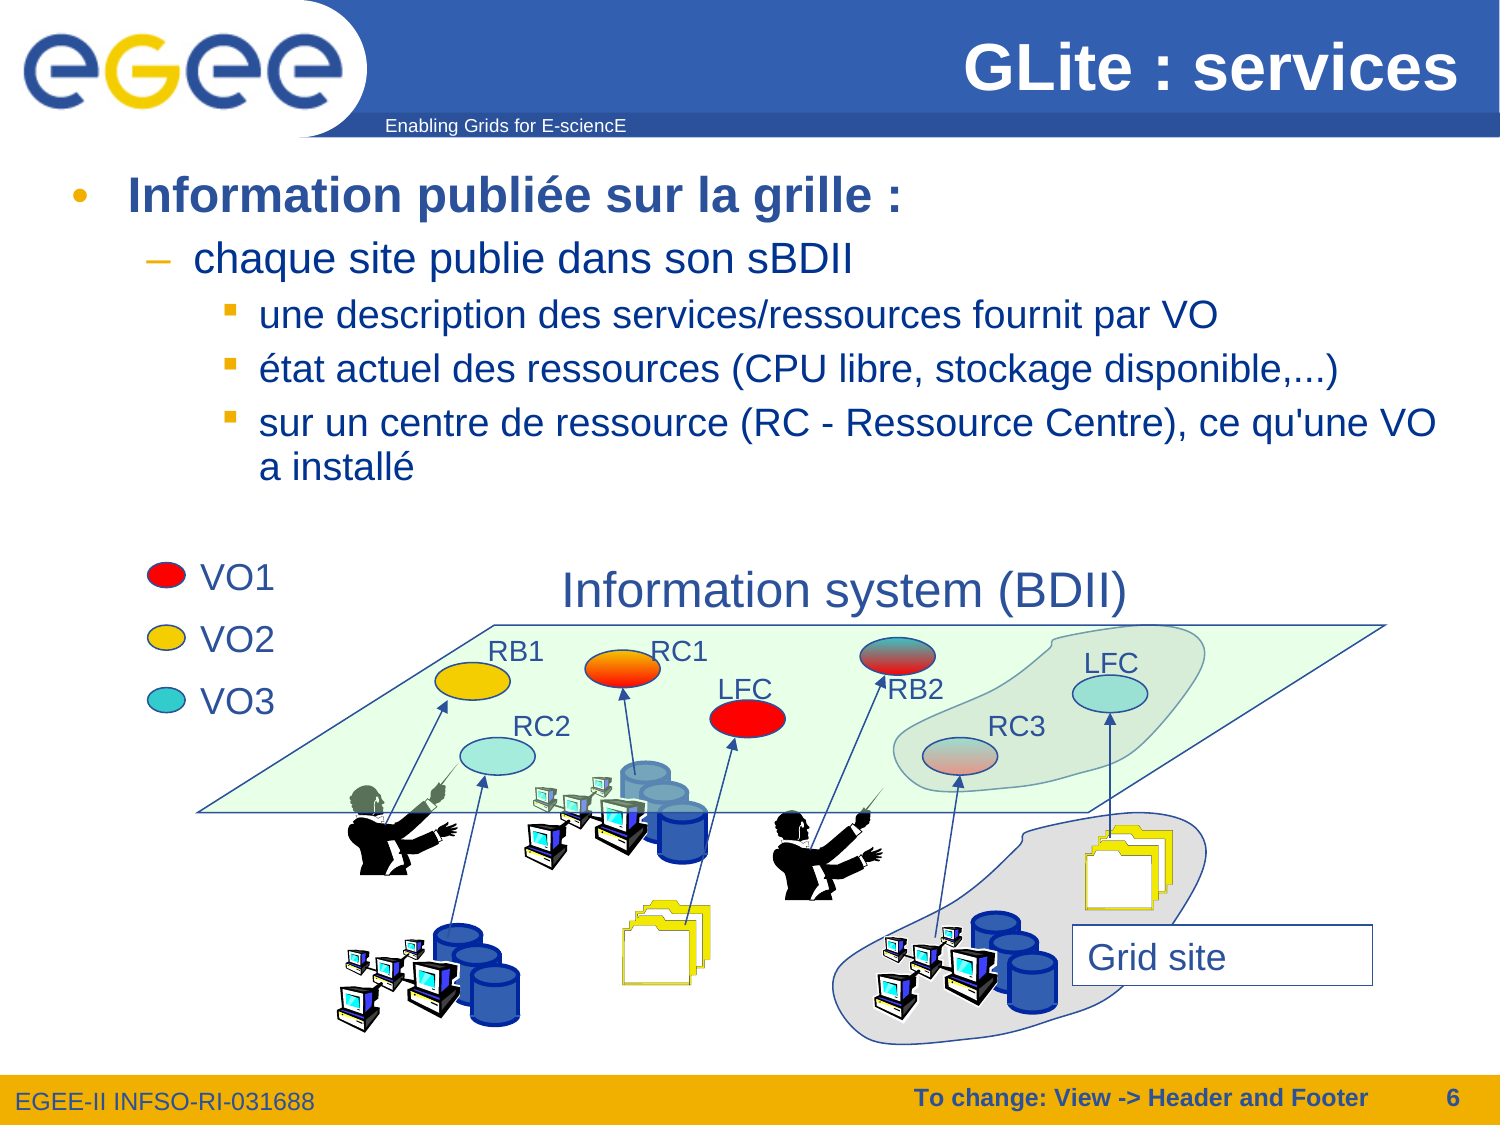

# GLite : services
Information publiée sur la grille :
chaque site publie dans son sBDII
une description des services/ressources fournit par VO
état actuel des ressources (CPU libre, stockage disponible,...)
sur un centre de ressource (RC - Ressource Centre), ce qu'une VO a installé
VO1
Information system (BDII)
VO2
RB1
RC1
LFC
LFC
RB2
VO3
RC2
RC3
Grid site
To change: View -> Header and Footer
6